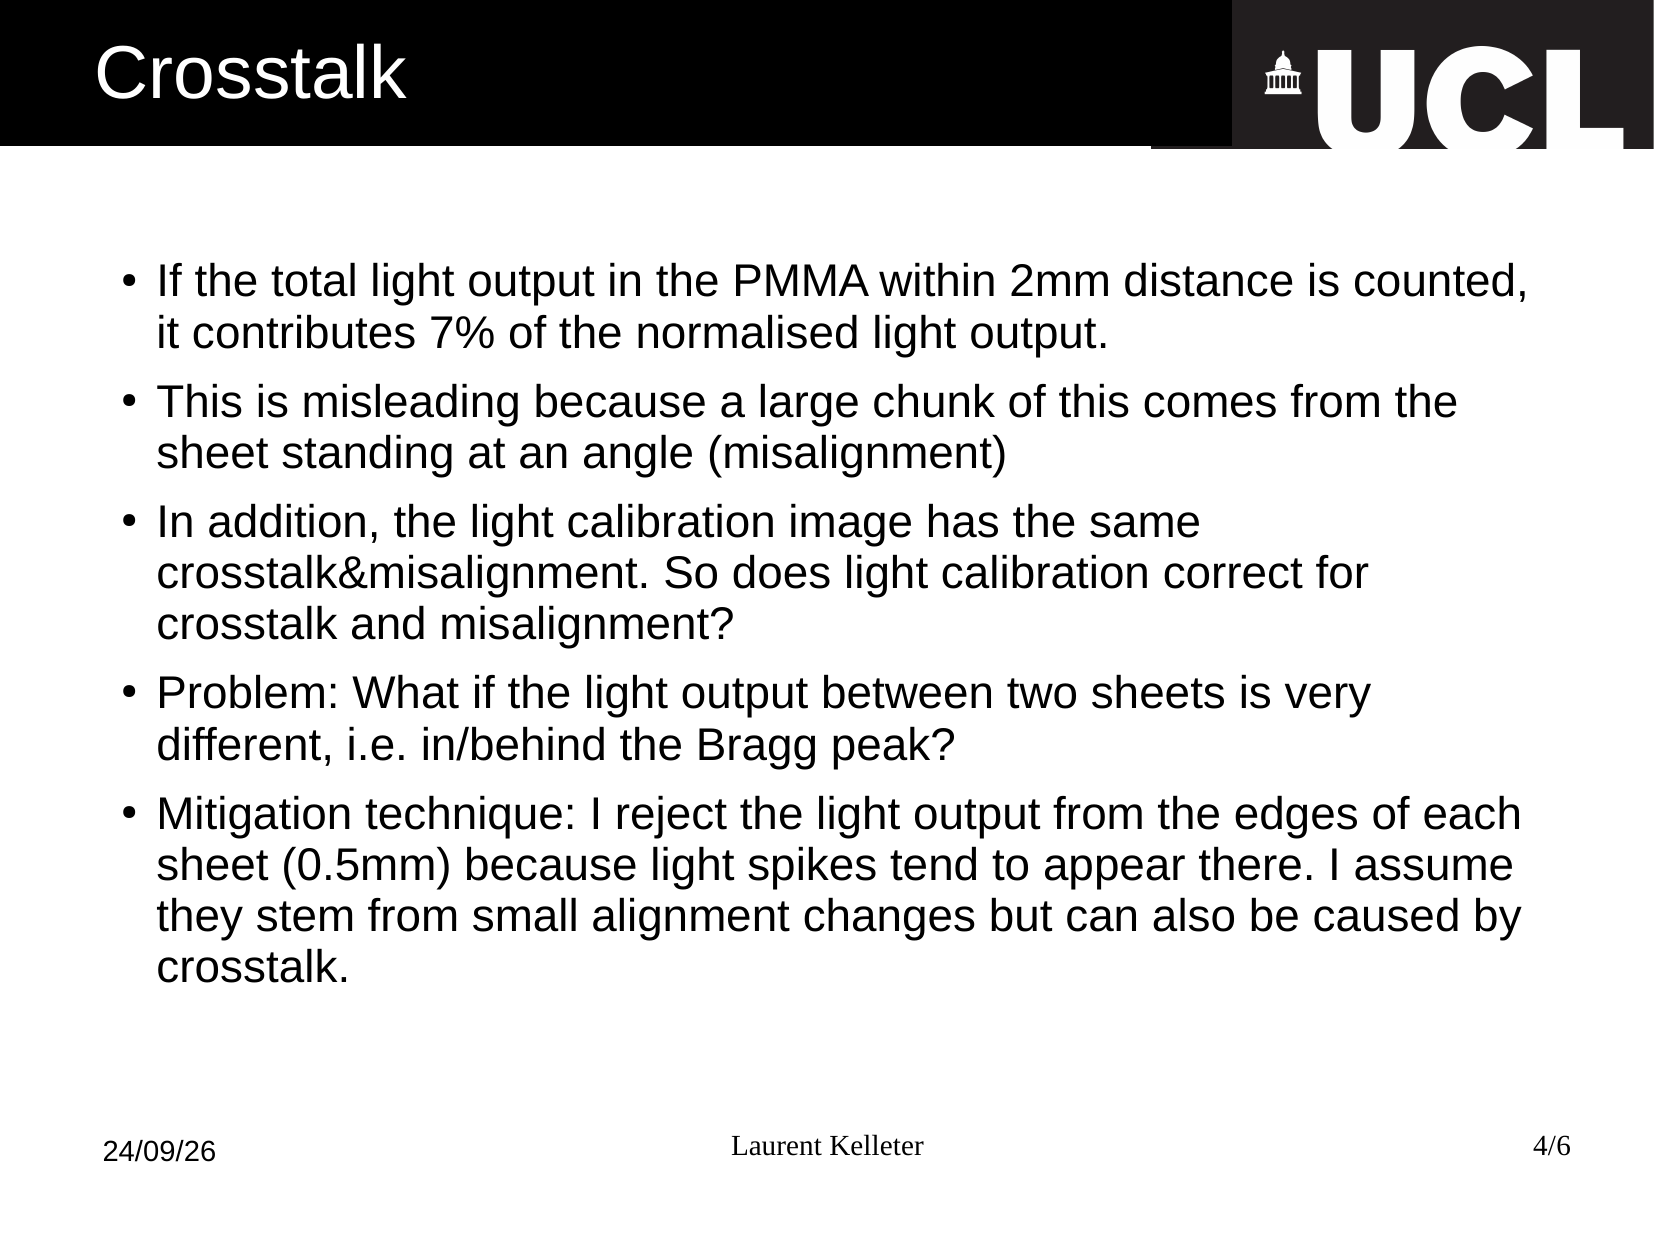

# Crosstalk
If the total light output in the PMMA within 2mm distance is counted, it contributes 7% of the normalised light output.
This is misleading because a large chunk of this comes from the sheet standing at an angle (misalignment)
In addition, the light calibration image has the same crosstalk&misalignment. So does light calibration correct for crosstalk and misalignment?
Problem: What if the light output between two sheets is very different, i.e. in/behind the Bragg peak?
Mitigation technique: I reject the light output from the edges of each sheet (0.5mm) because light spikes tend to appear there. I assume they stem from small alignment changes but can also be caused by crosstalk.
4